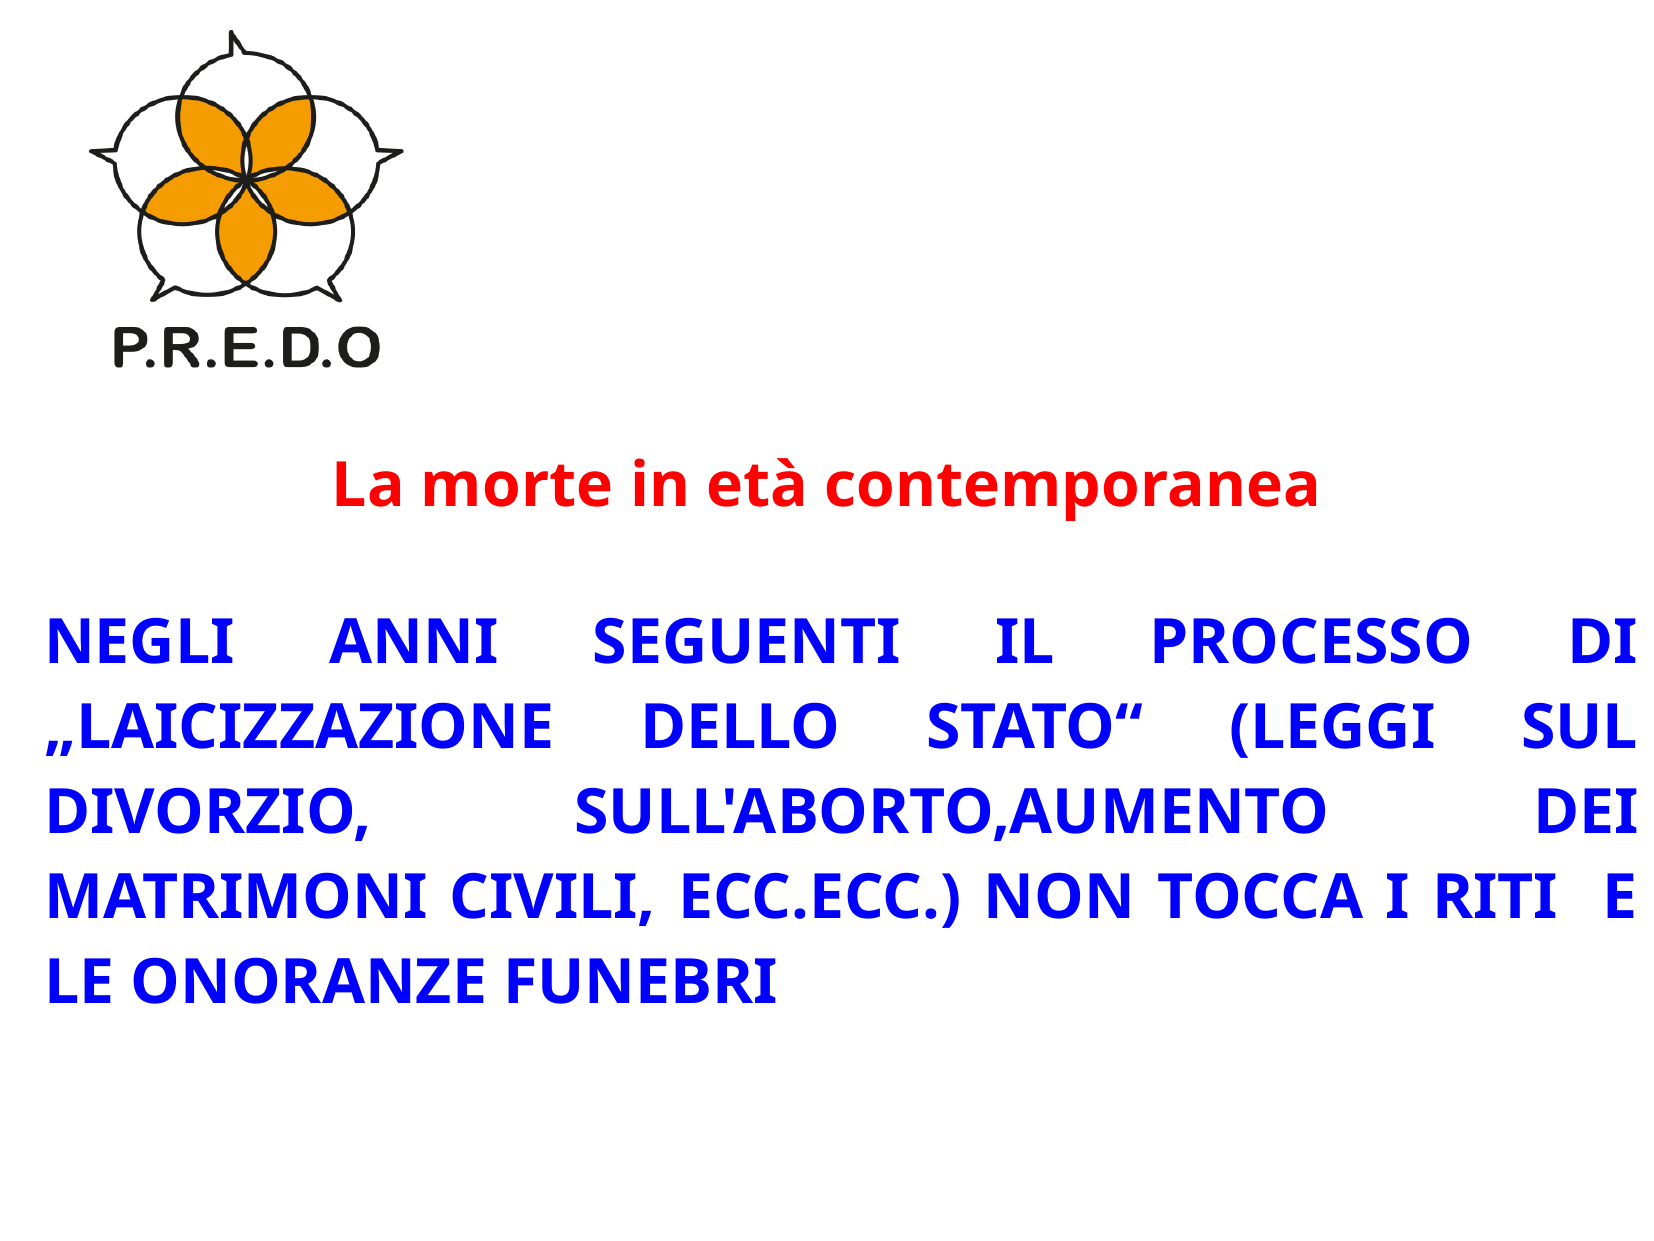

La morte in età contemporanea
NEGLI ANNI SEGUENTI IL PROCESSO DI „LAICIZZAZIONE DELLO STATO“ (LEGGI SUL DIVORZIO, SULL'ABORTO,AUMENTO DEI MATRIMONI CIVILI, ECC.ECC.) NON TOCCA I RITI E LE ONORANZE FUNEBRI